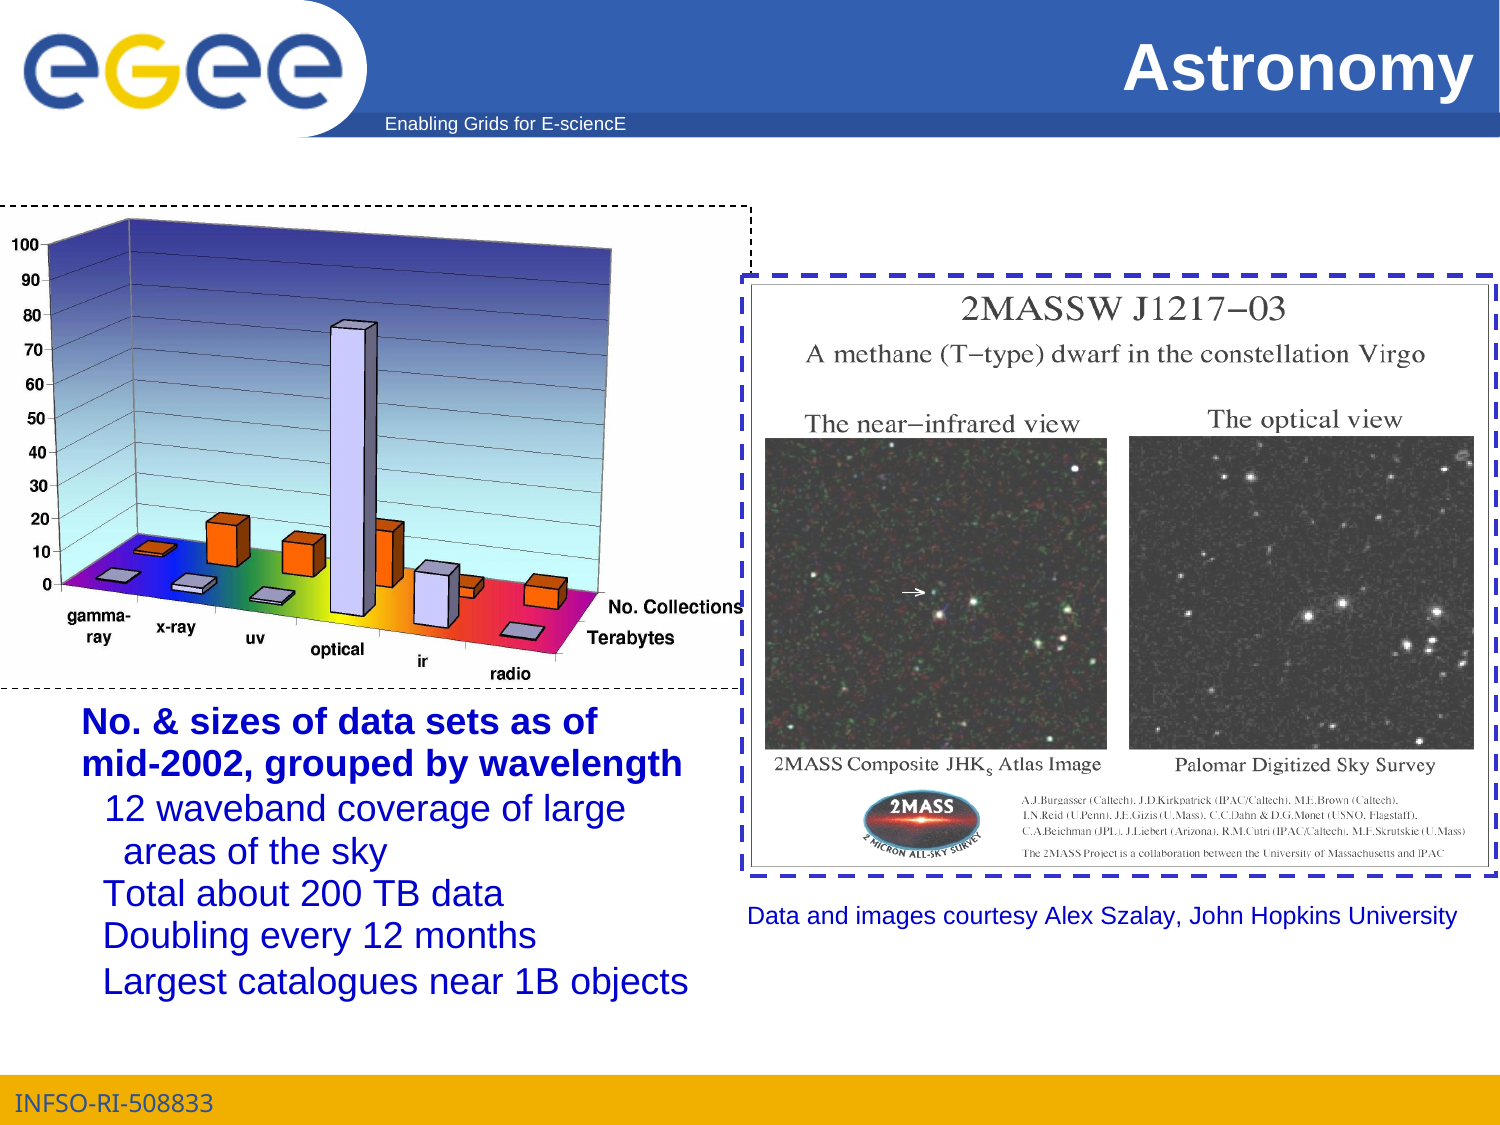

# Astronomy
No. & sizes of data sets as of
mid-2002, grouped by wavelength
 12 waveband coverage of large
 areas of the sky
 Total about 200 TB data
 Doubling every 12 months
 Largest catalogues near 1B objects
Data and images courtesy Alex Szalay, John Hopkins University